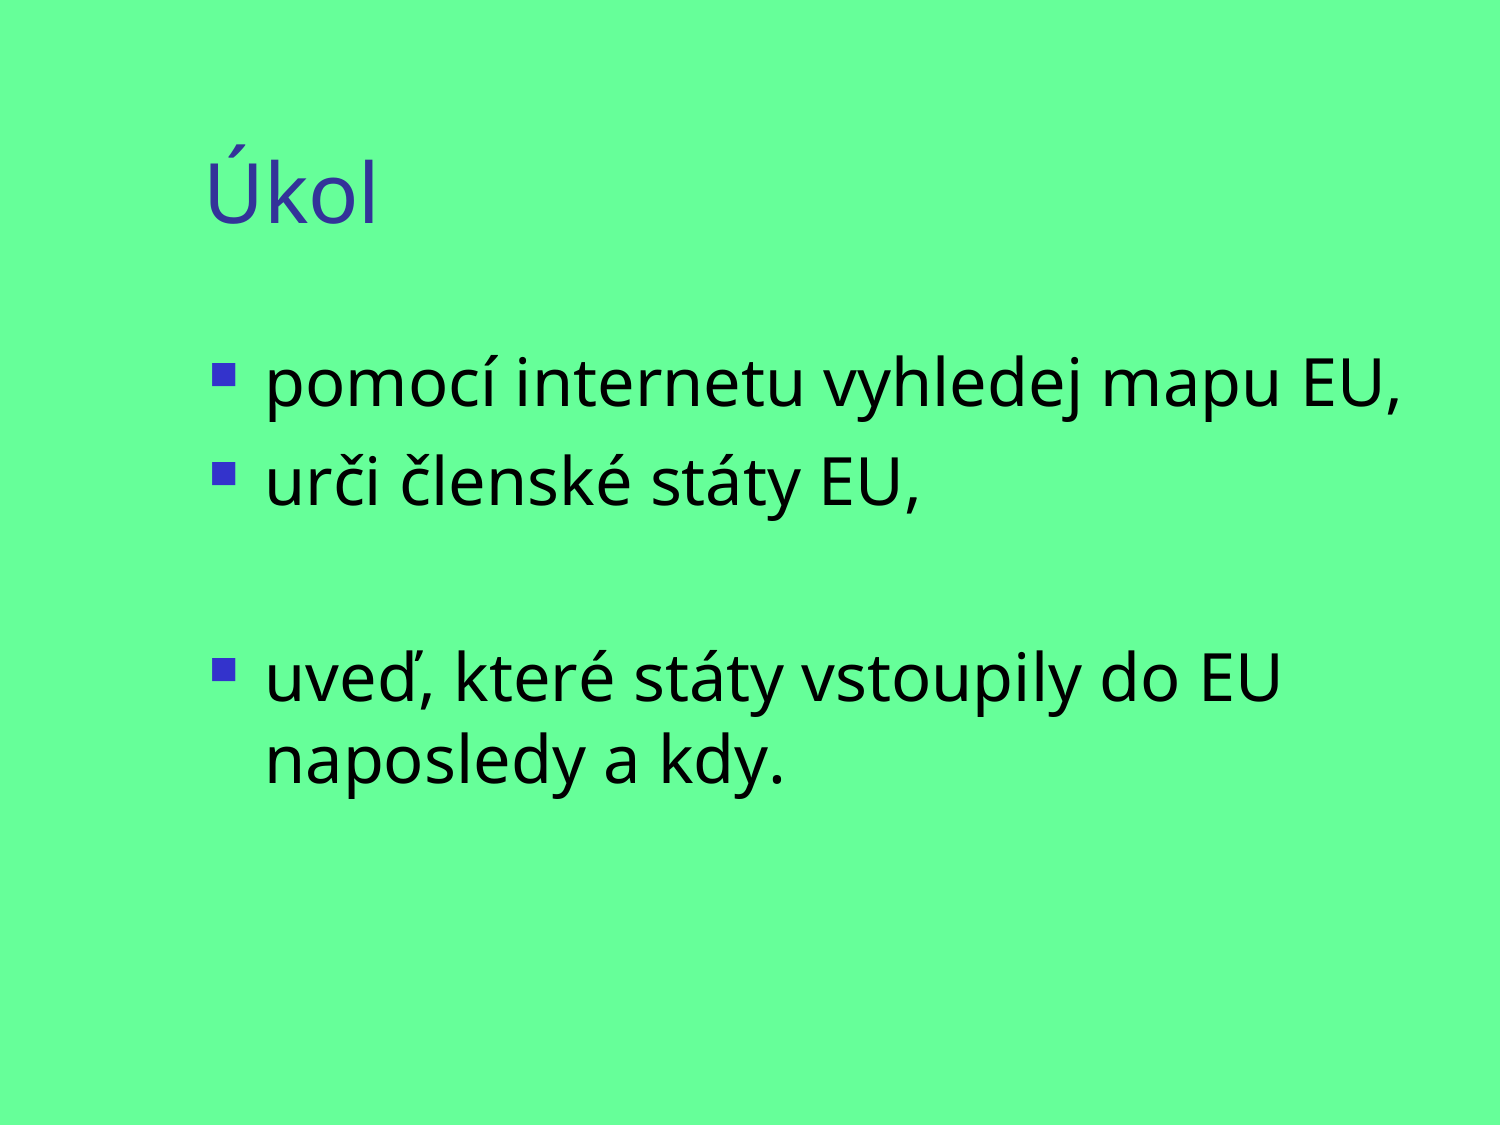

# Úkol
pomocí internetu vyhledej mapu EU,
urči členské státy EU,
uveď, které státy vstoupily do EU naposledy a kdy.